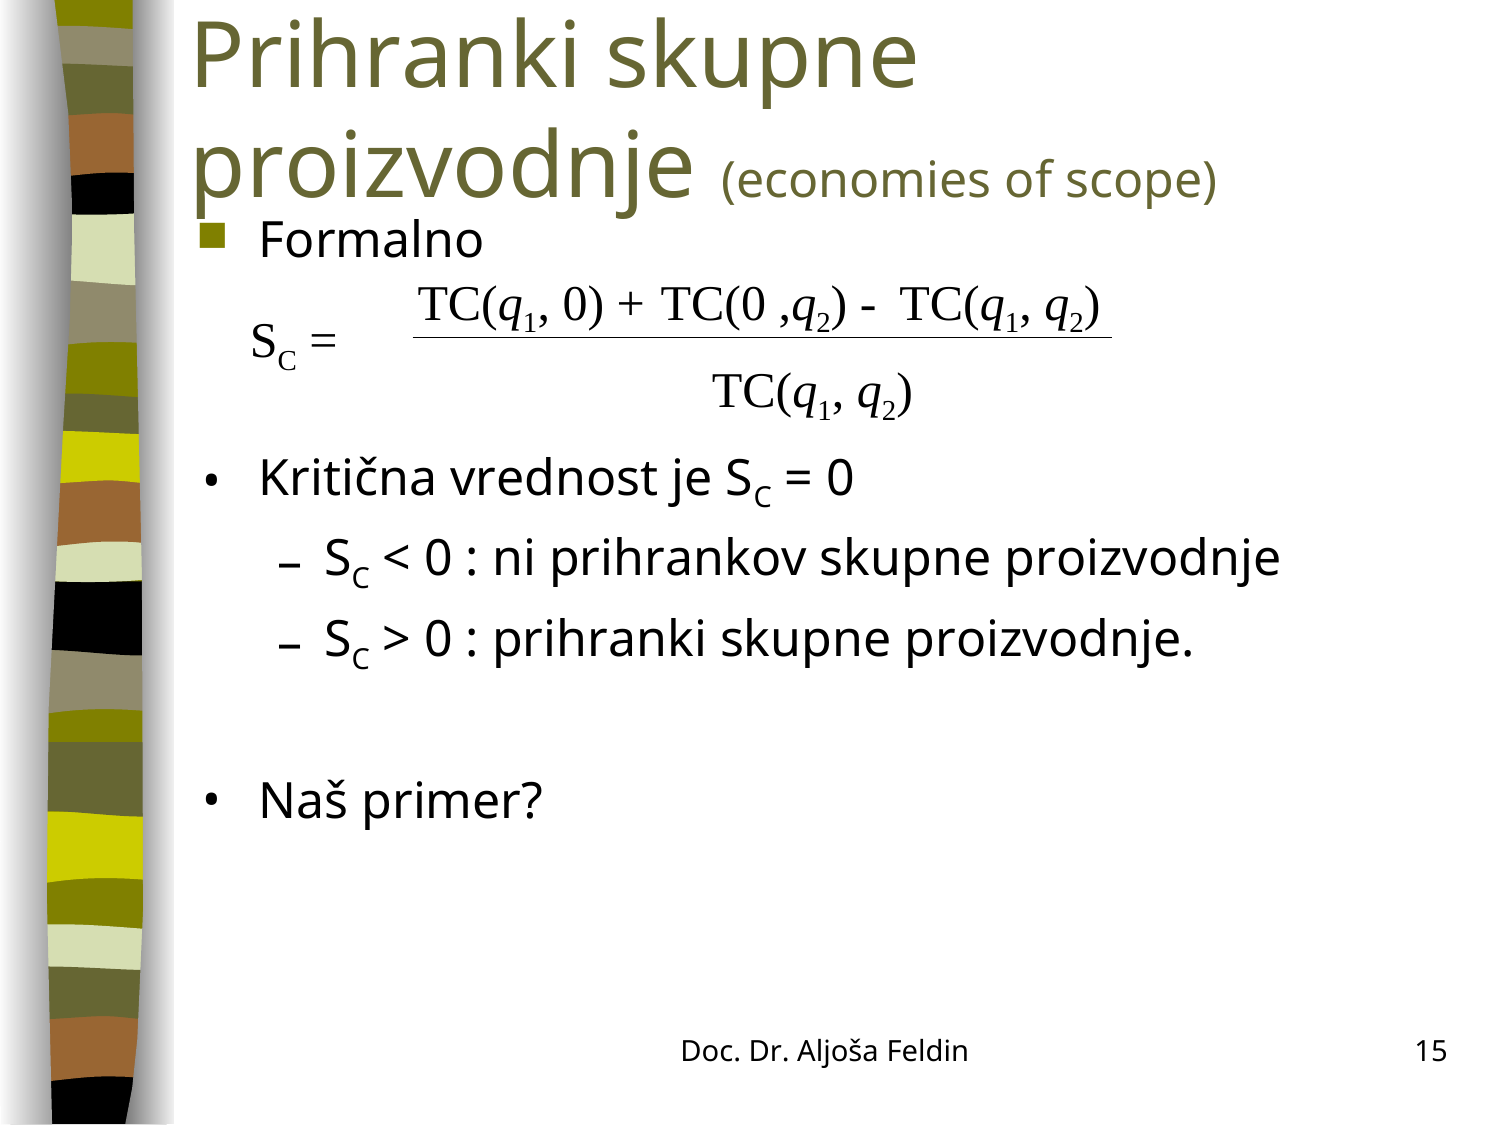

# Prihranki skupne proizvodnje (economies of scope)
Formalno
TC(q1, 0) +
TC(0 ,q2) -
TC(q1, q2)
SC =
TC(q1, q2)
Kritična vrednost je SC = 0
SC < 0 : ni prihrankov skupne proizvodnje
SC > 0 : prihranki skupne proizvodnje.
Naš primer?
Doc. Dr. Aljoša Feldin